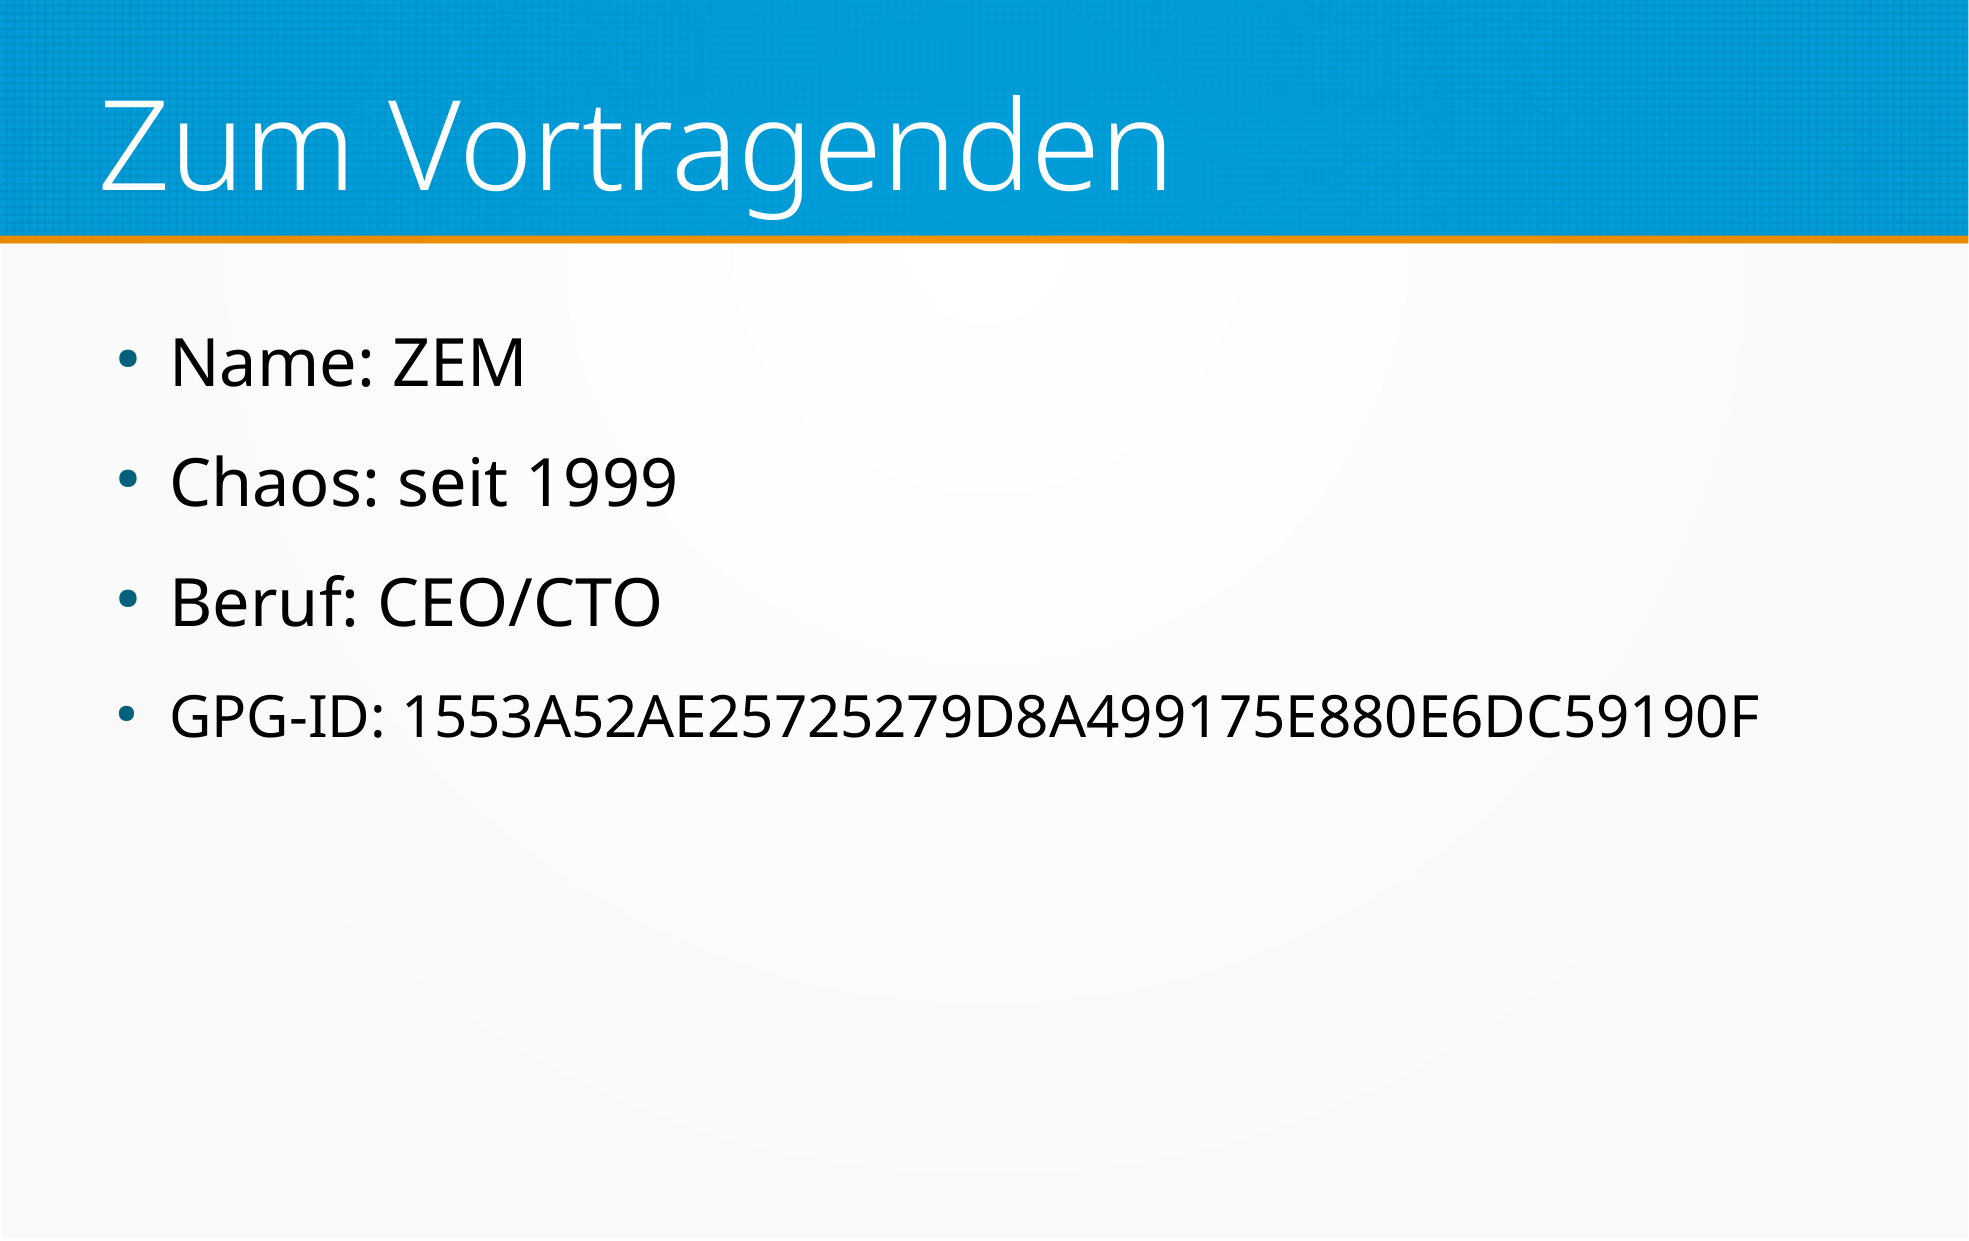

# Zum Vortragenden
Name: ZEM
Chaos: seit 1999
Beruf: CEO/CTO
GPG-ID: 1553A52AE25725279D8A499175E880E6DC59190F